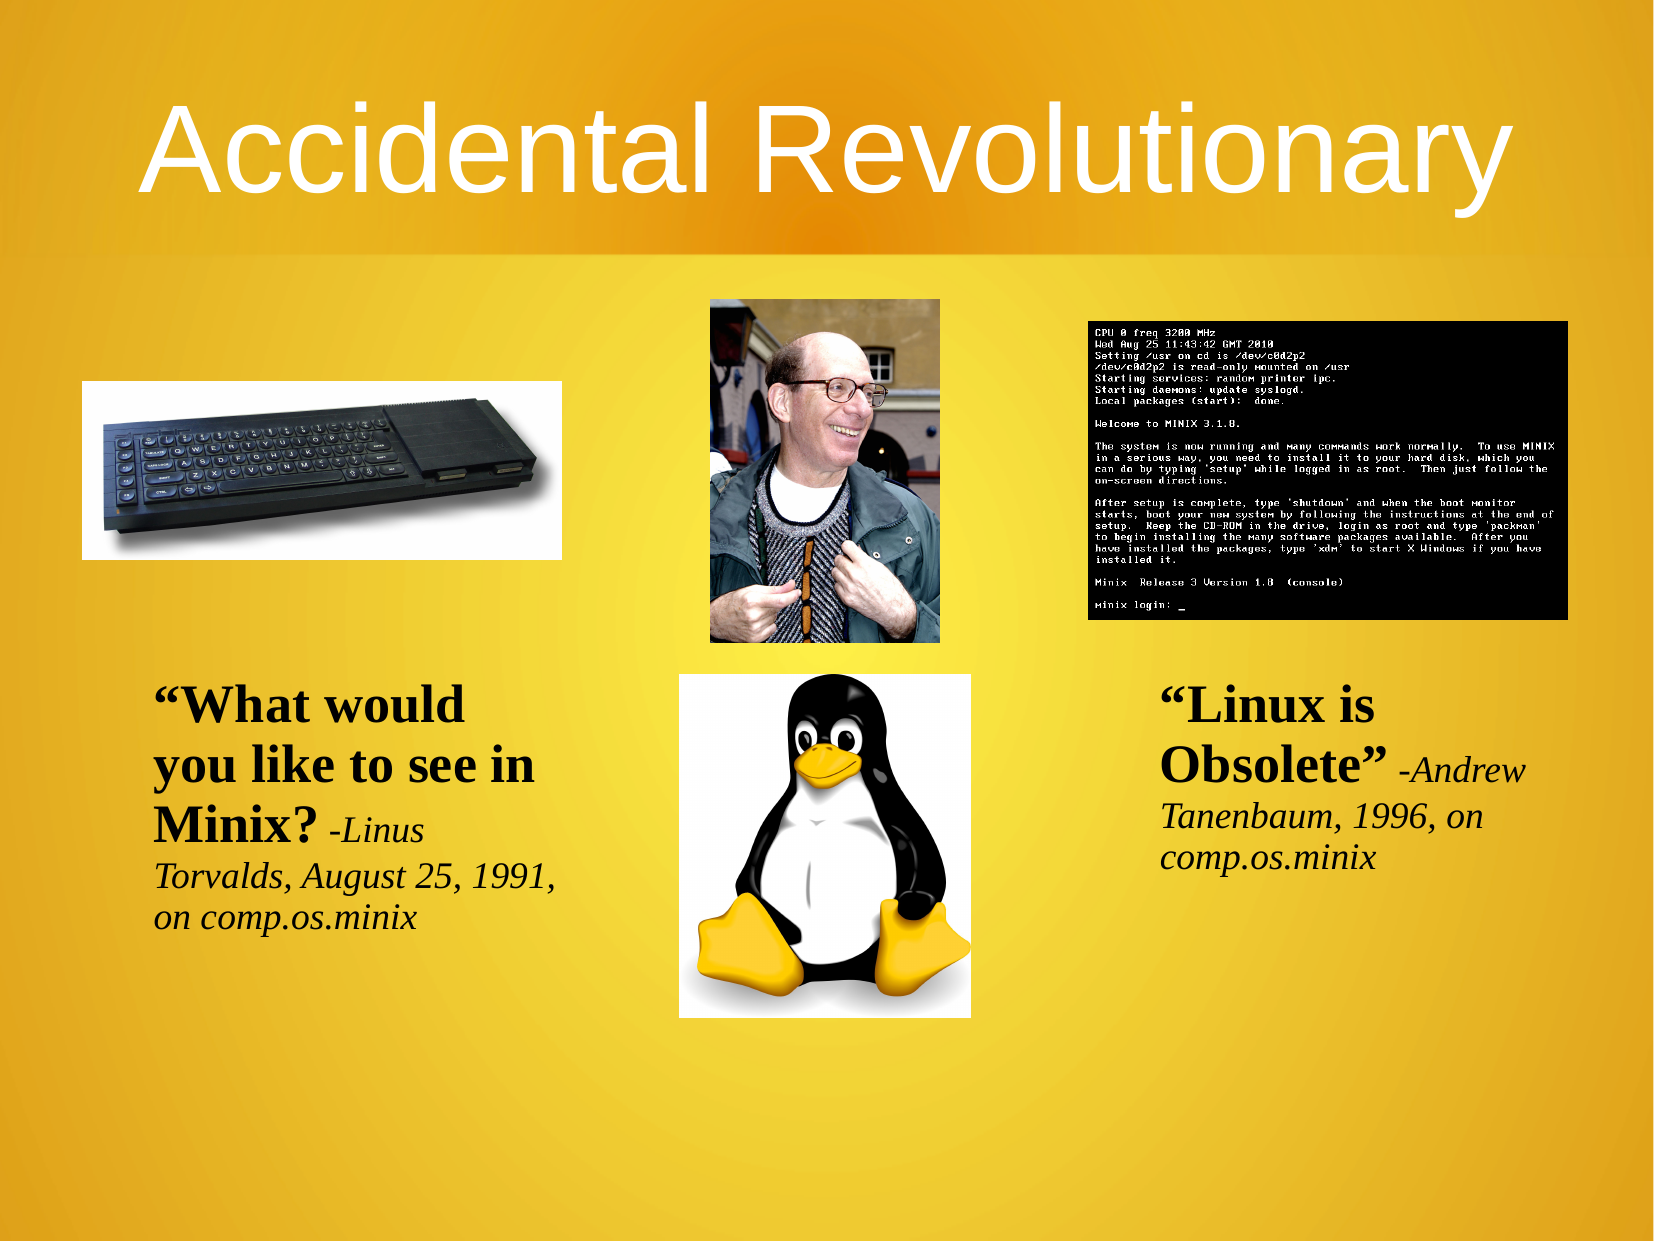

# Accidental Revolutionary
“What would you like to see in Minix? -Linus Torvalds, August 25, 1991, on comp.os.minix
“Linux is Obsolete” -Andrew Tanenbaum, 1996, on comp.os.minix